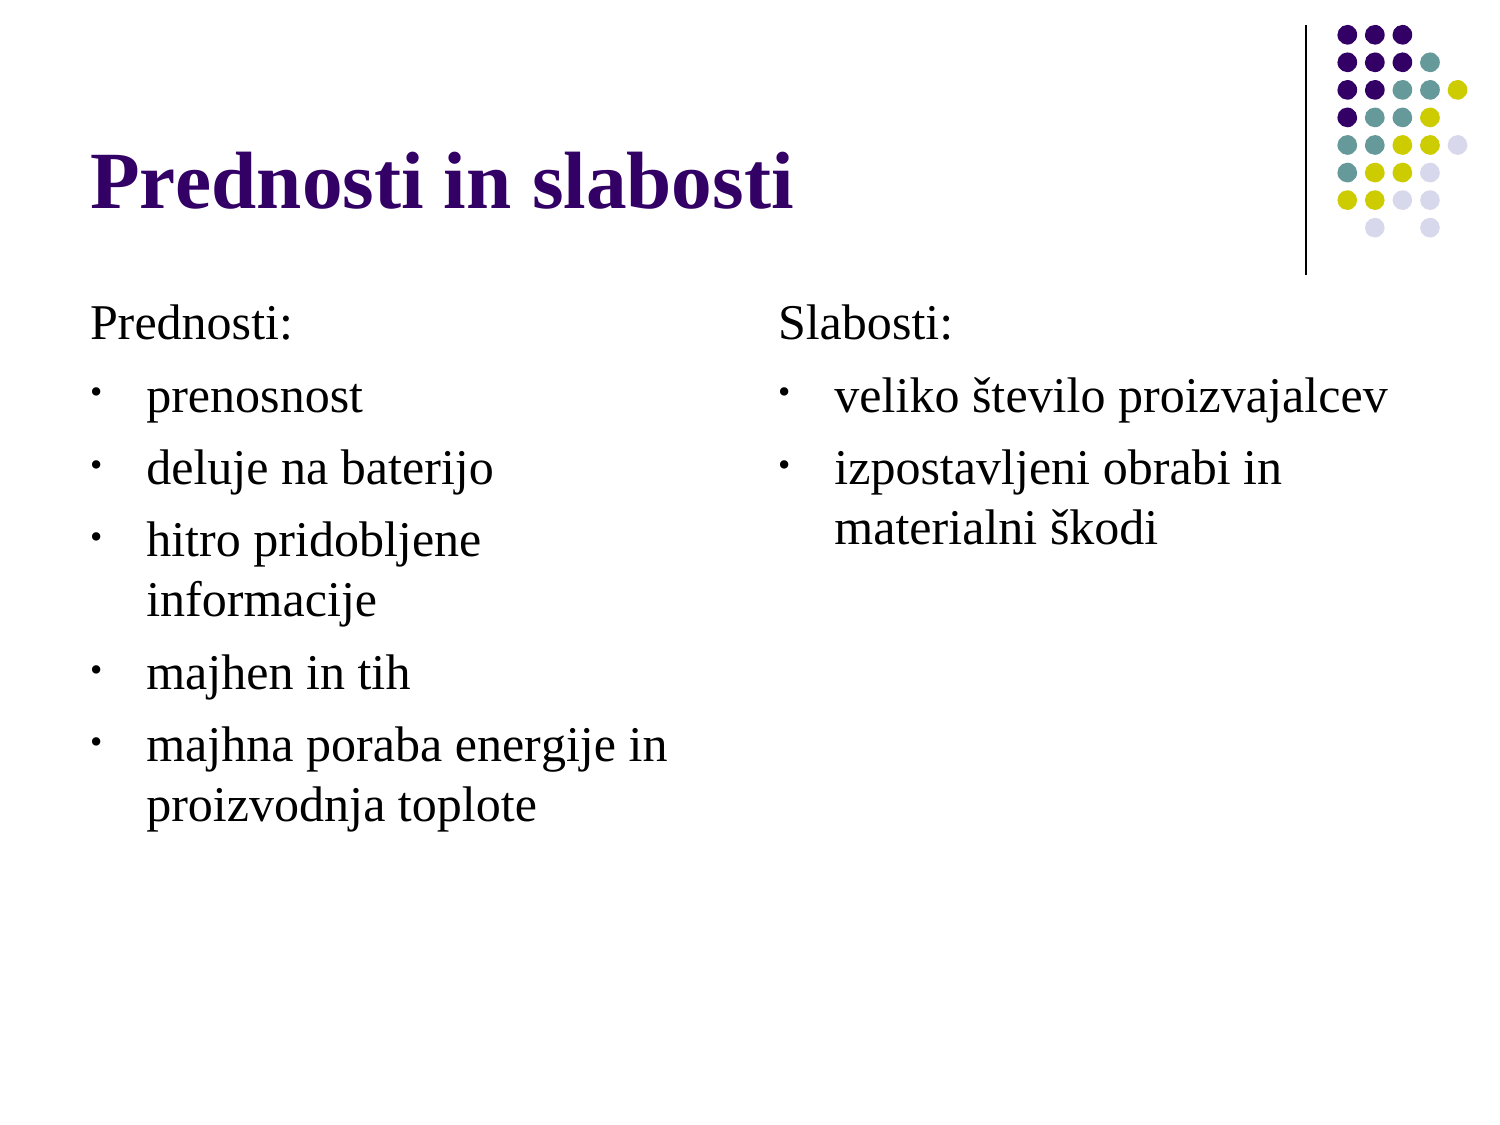

# Prednosti in slabosti
Prednosti:
prenosnost
deluje na baterijo
hitro pridobljene informacije
majhen in tih
majhna poraba energije in proizvodnja toplote
Slabosti:
veliko število proizvajalcev
izpostavljeni obrabi in materialni škodi